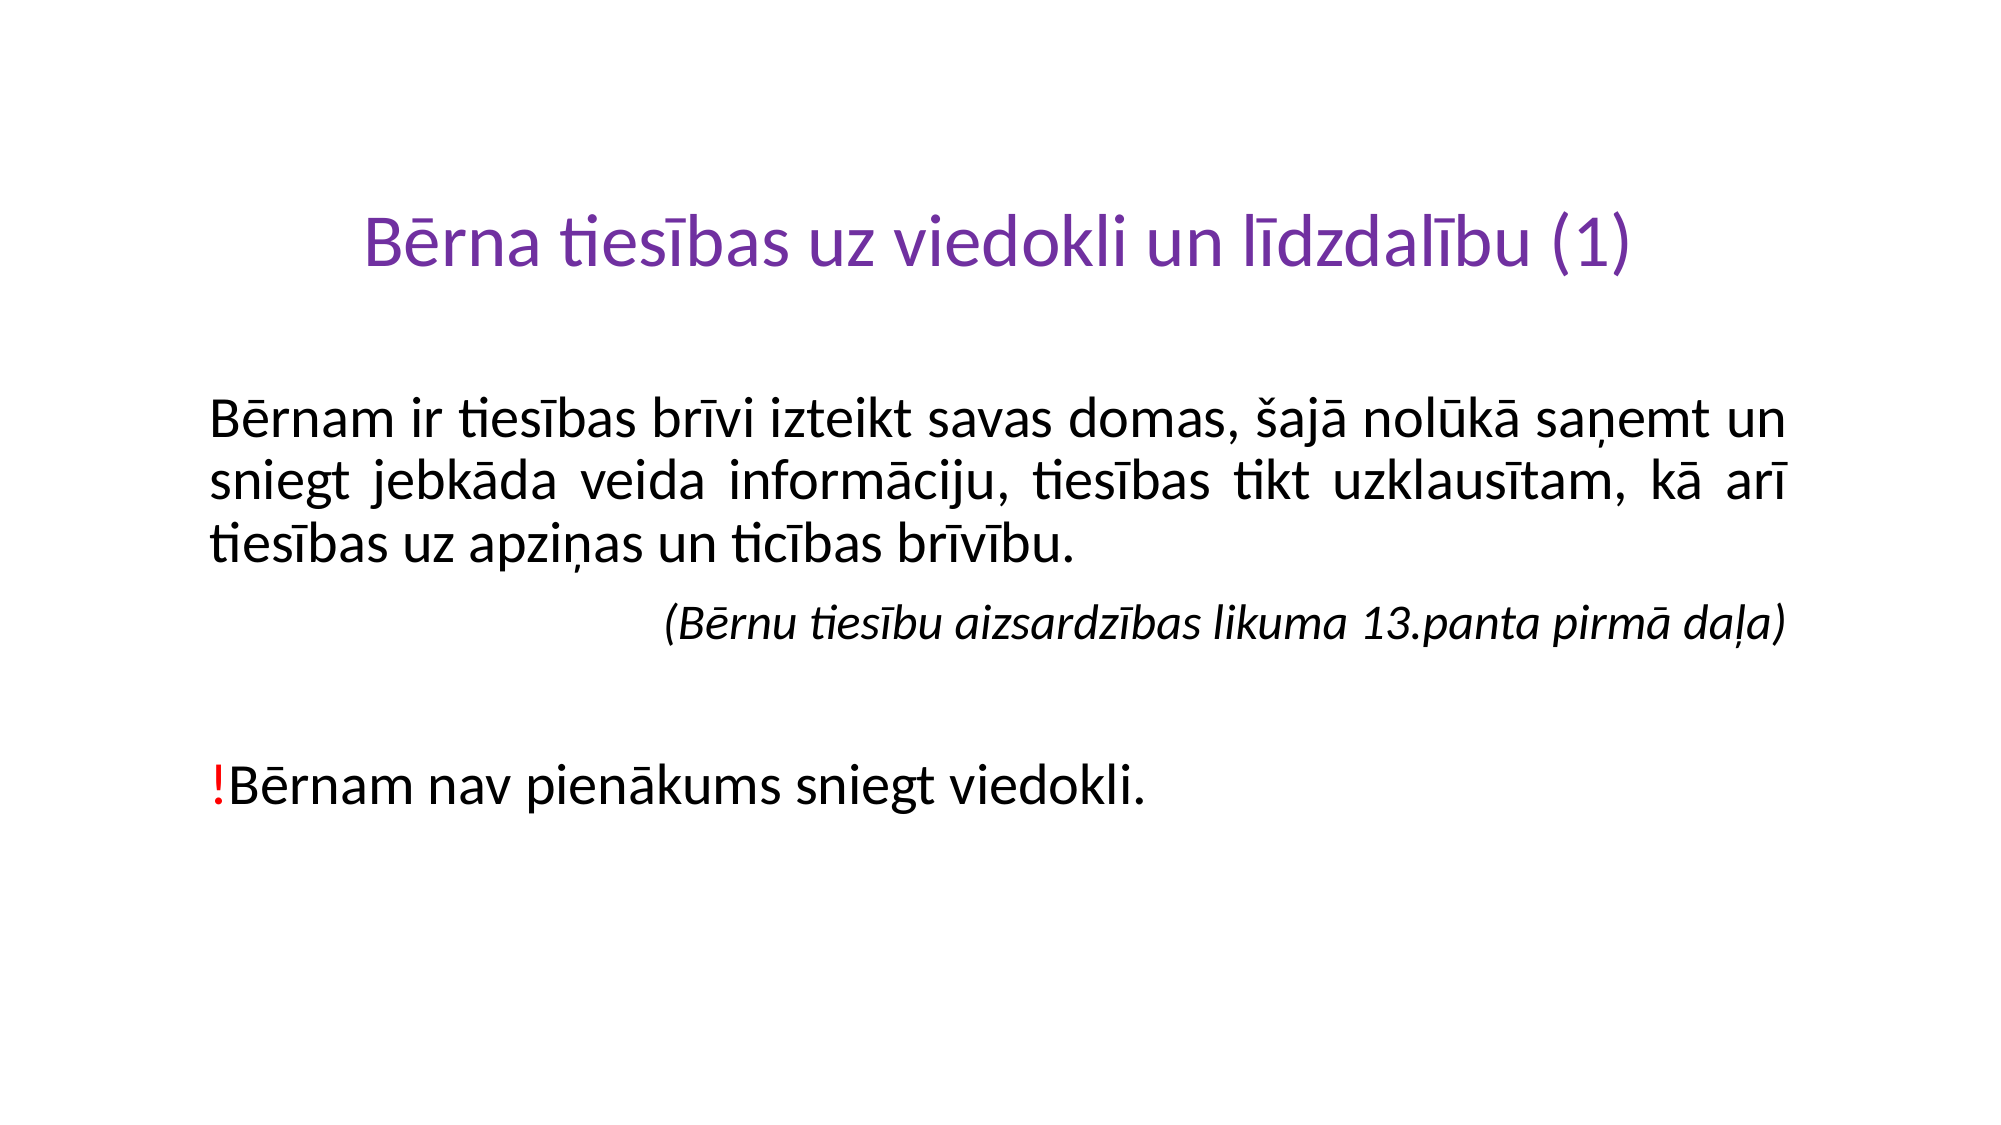

# Bērna tiesības uz viedokli un līdzdalību (1)
Bērnam ir tiesības brīvi izteikt savas domas, šajā nolūkā saņemt un sniegt jebkāda veida informāciju, tiesības tikt uzklausītam, kā arī tiesības uz apziņas un ticības brīvību.
(Bērnu tiesību aizsardzības likuma 13.panta pirmā daļa)
!Bērnam nav pienākums sniegt viedokli.